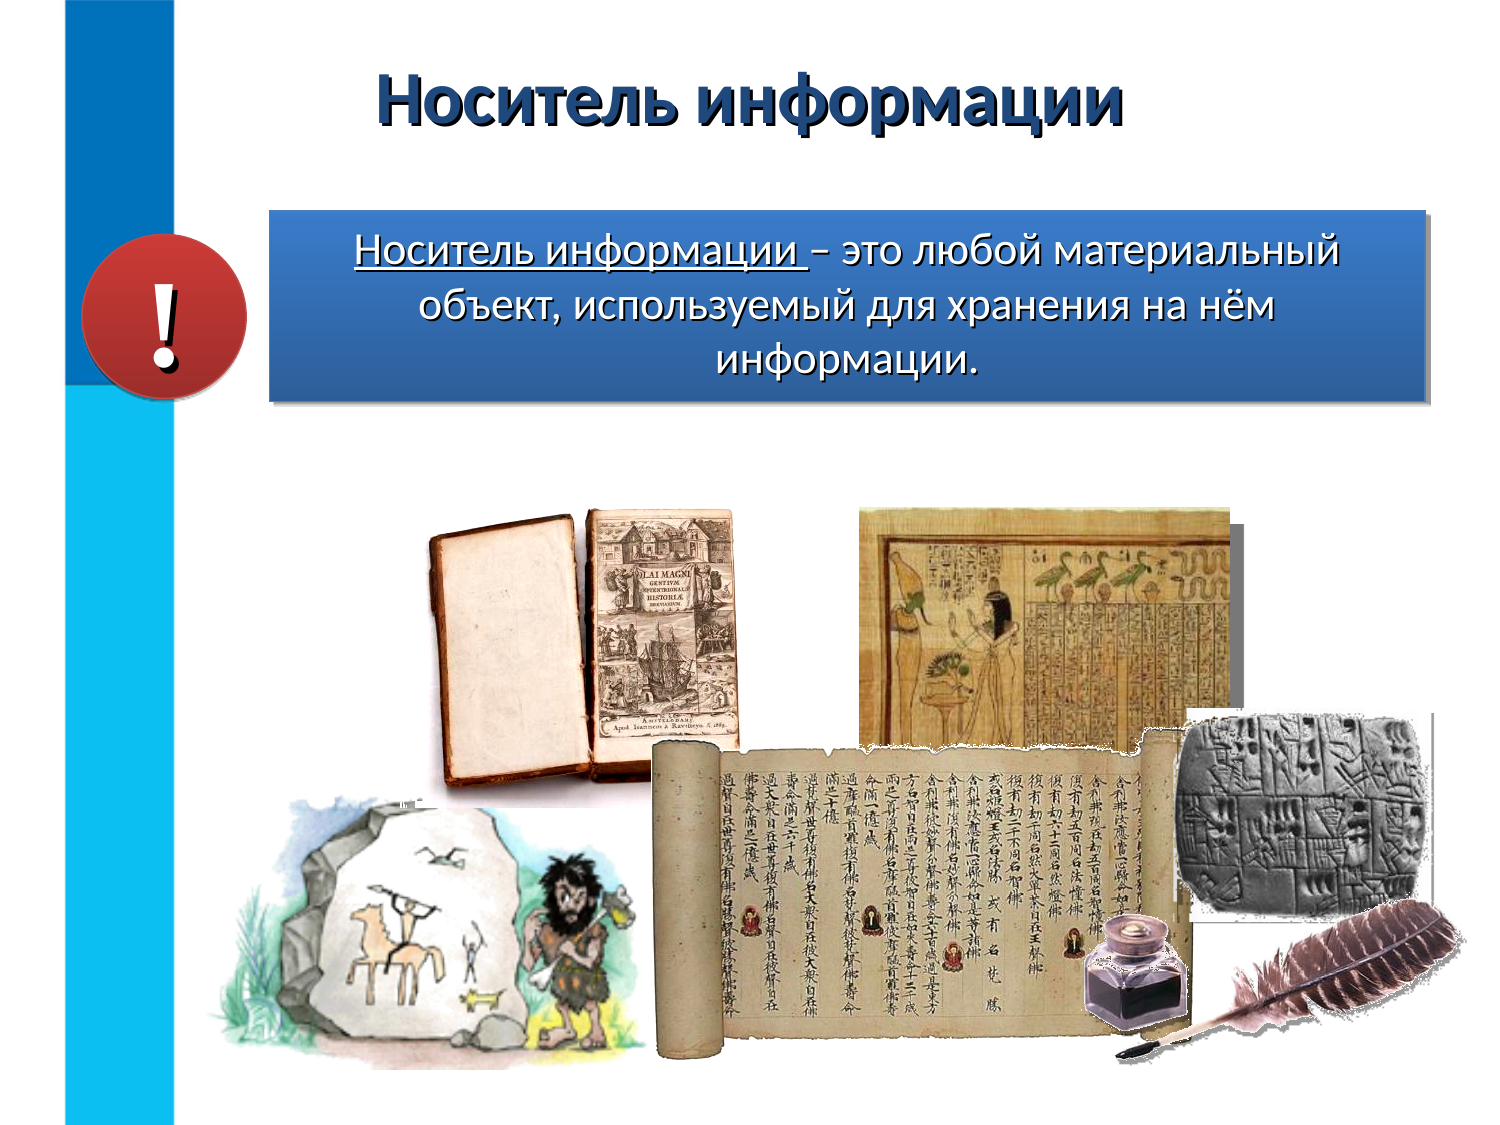

# Носитель информации
Носитель информации – это любой материальный объект, используемый для хранения на нём информации.
!